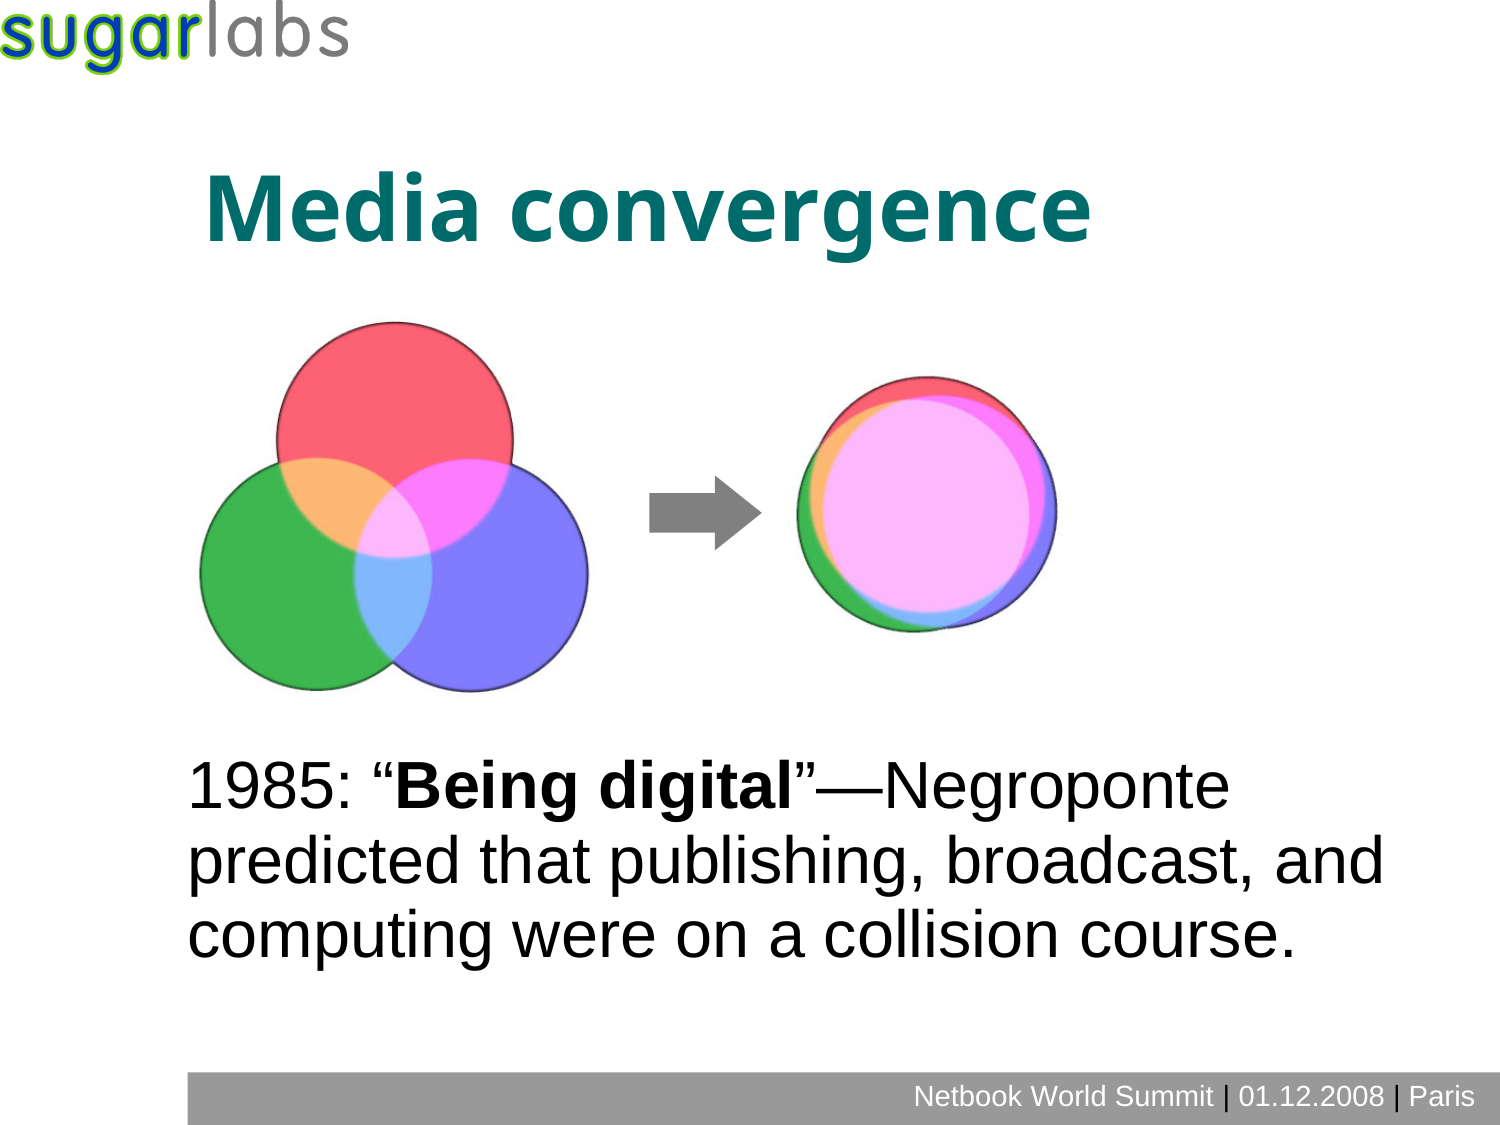

# Media convergence
1985: “Being digital”—Negroponte predicted that publishing, broadcast, and computing were on a collision course.